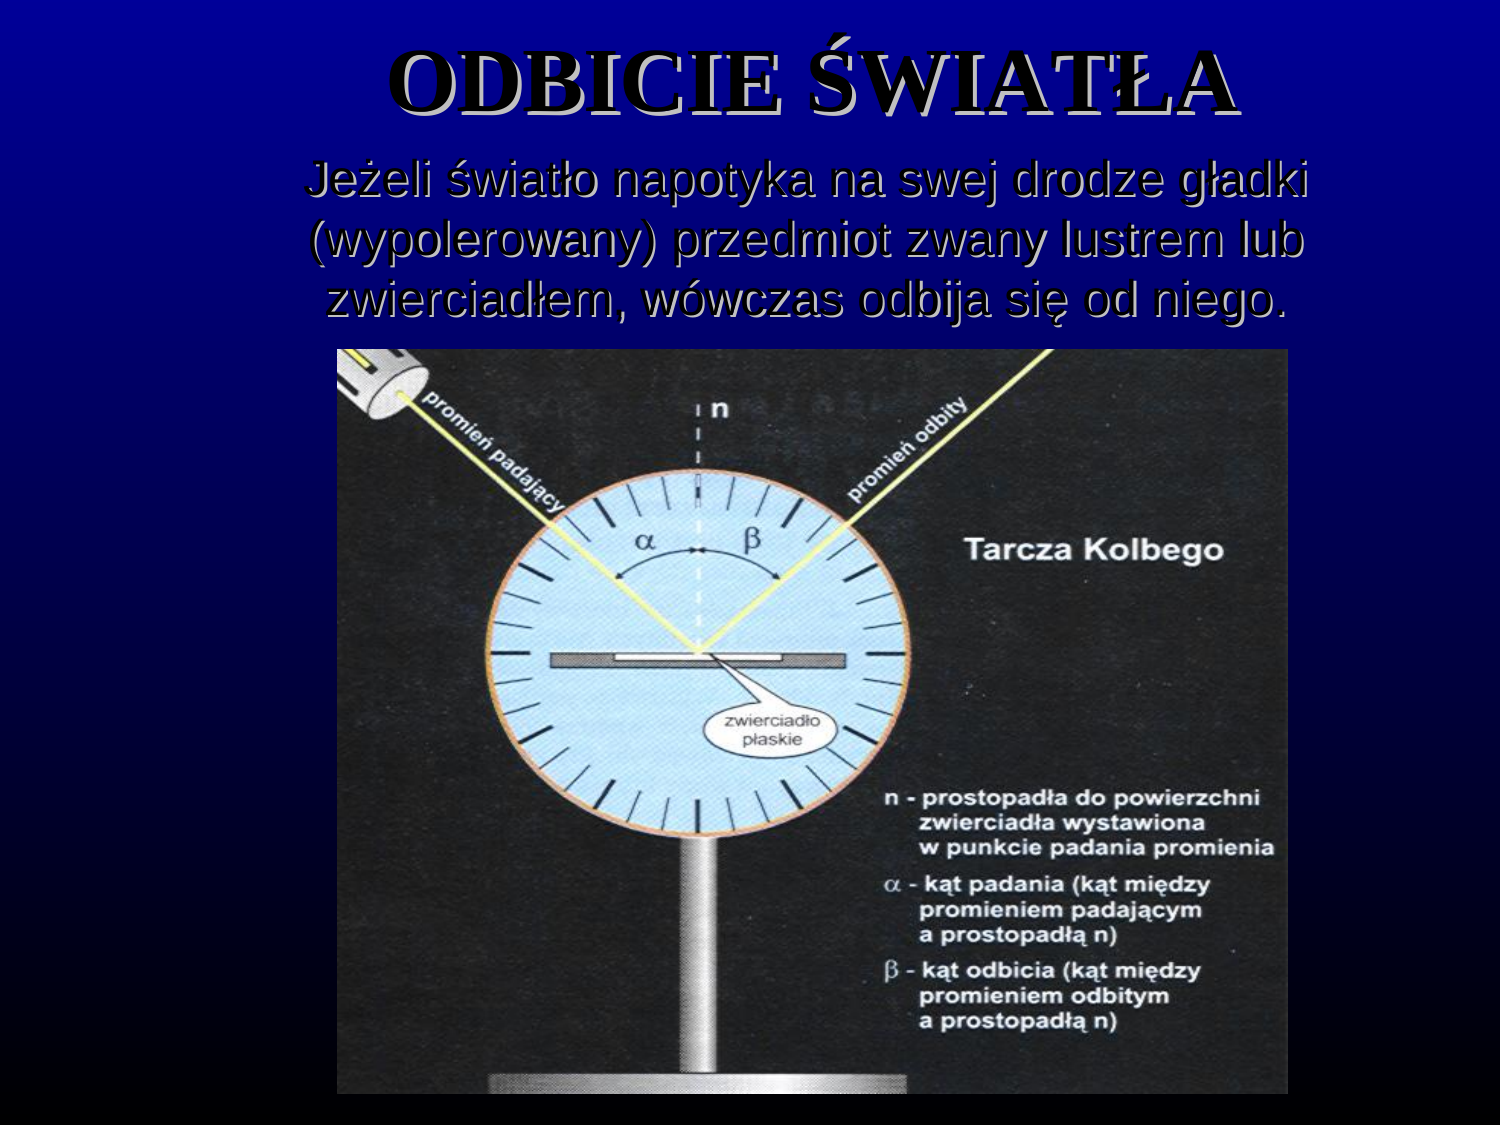

ODBICIE ŚWIATŁA
Jeżeli światło napotyka na swej drodze gładki (wypolerowany) przedmiot zwany lustrem lub zwierciadłem, wówczas odbija się od niego.